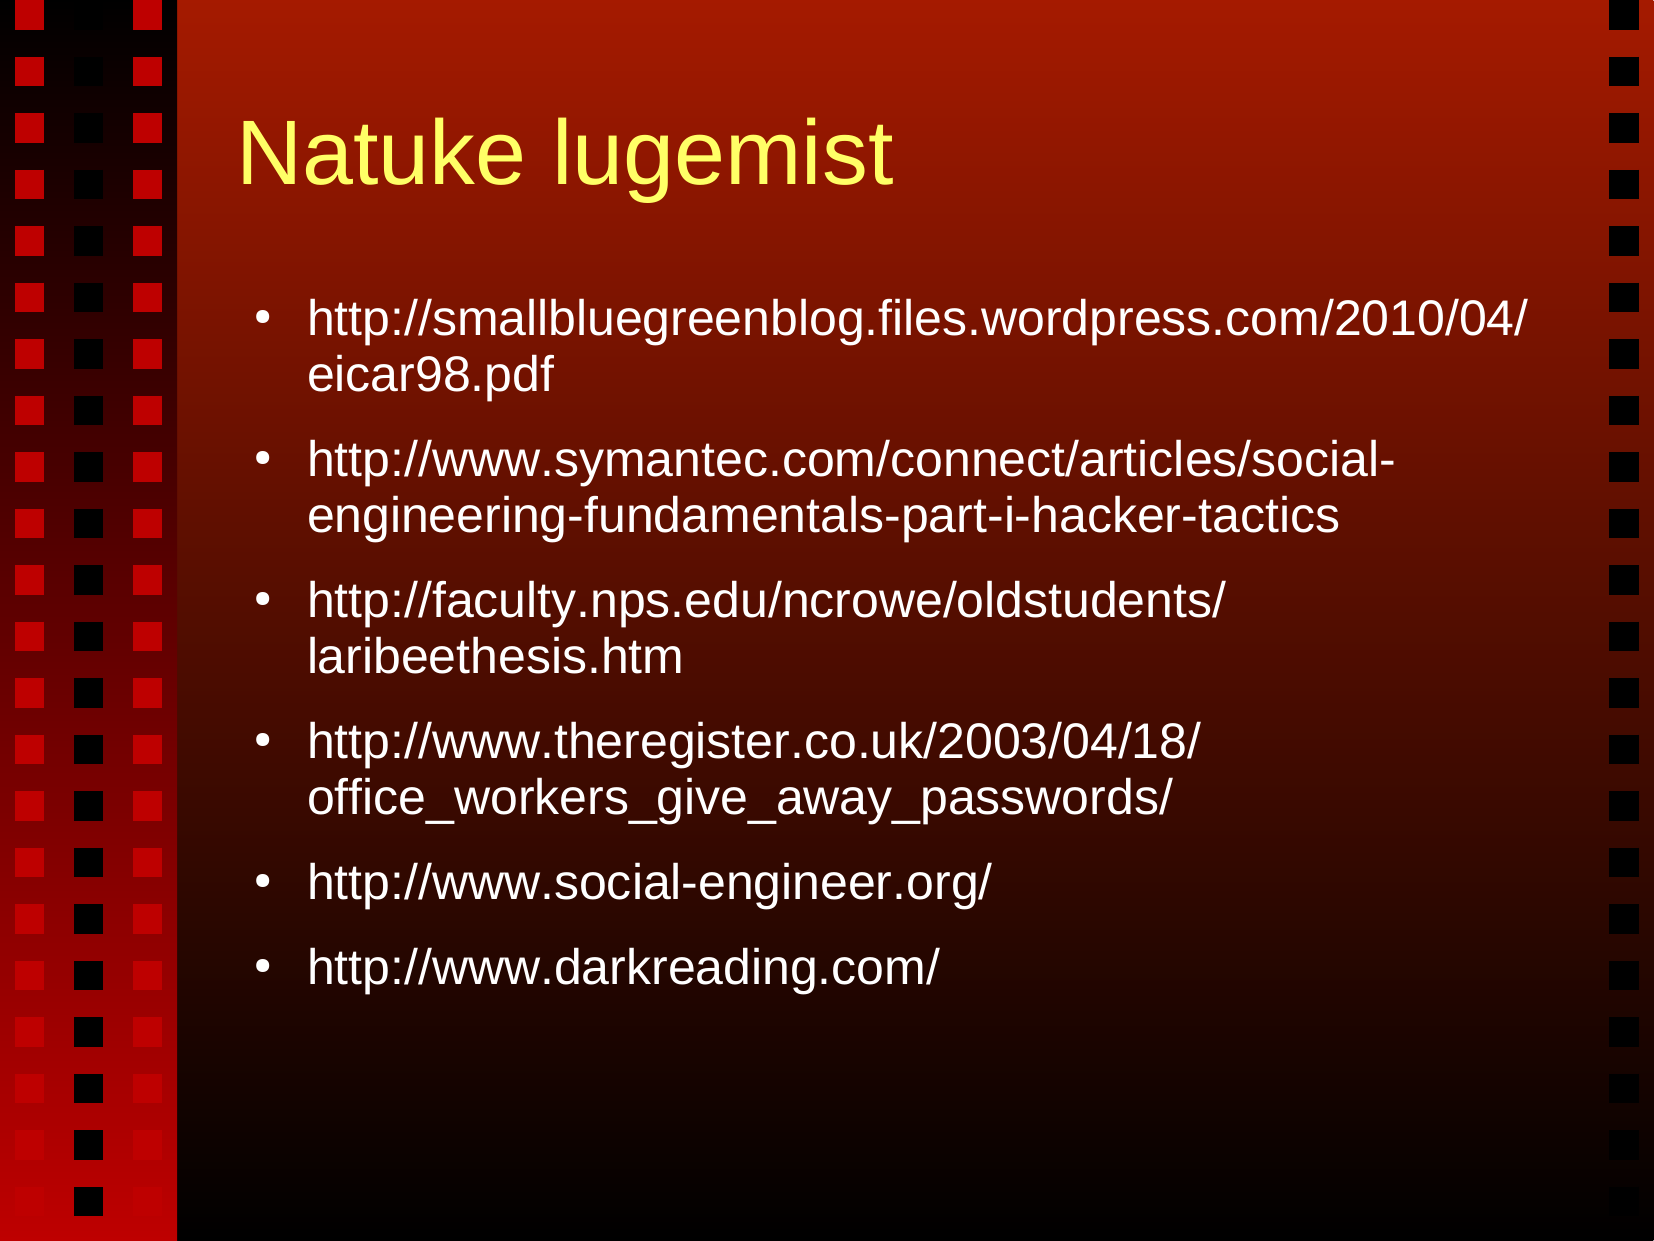

# Natuke lugemist
http://smallbluegreenblog.files.wordpress.com/2010/04/eicar98.pdf
http://www.symantec.com/connect/articles/social-engineering-fundamentals-part-i-hacker-tactics
http://faculty.nps.edu/ncrowe/oldstudents/laribeethesis.htm
http://www.theregister.co.uk/2003/04/18/office_workers_give_away_passwords/
http://www.social-engineer.org/
http://www.darkreading.com/